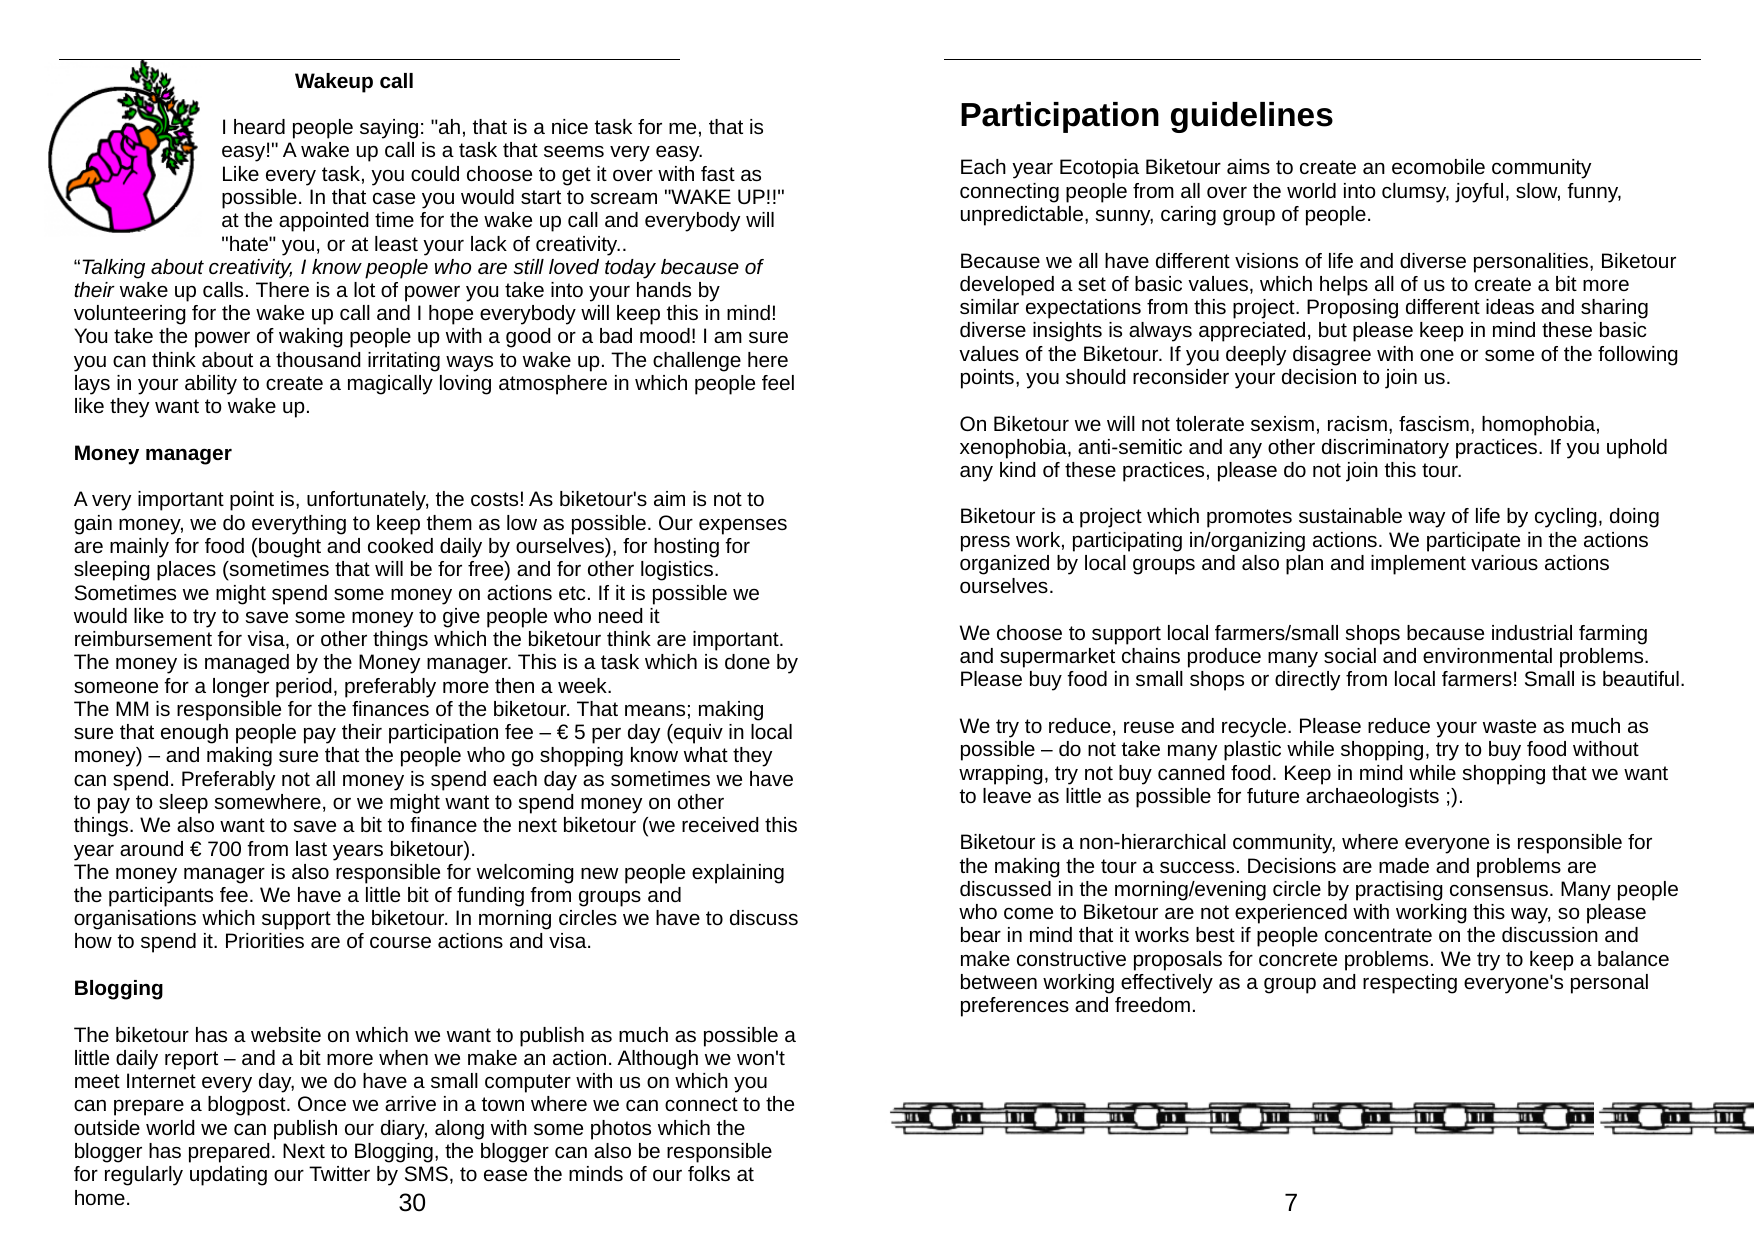

Wakeup call
		I heard people saying: "ah, that is a nice task for me, that is
		easy!" A wake up call is a task that seems very easy.
		Like every task, you could choose to get it over with fast as
		possible. In that case you would start to scream "WAKE UP!!"
		at the appointed time for the wake up call and everybody will
		"hate" you, or at least your lack of creativity..
“Talking about creativity, I know people who are still loved today because of their wake up calls. There is a lot of power you take into your hands by
volunteering for the wake up call and I hope everybody will keep this in mind! You take the power of waking people up with a good or a bad mood! I am sure you can think about a thousand irritating ways to wake up. The challenge here lays in your ability to create a magically loving atmosphere in which people feel like they want to wake up.
Money manager
A very important point is, unfortunately, the costs! As biketour's aim is not to gain money, we do everything to keep them as low as possible. Our expenses are mainly for food (bought and cooked daily by ourselves), for hosting for sleeping places (sometimes that will be for free) and for other logistics.
Sometimes we might spend some money on actions etc. If it is possible we would like to try to save some money to give people who need it reimbursement for visa, or other things which the biketour think are important.
The money is managed by the Money manager. This is a task which is done by someone for a longer period, preferably more then a week.
The MM is responsible for the finances of the biketour. That means; making sure that enough people pay their participation fee – € 5 per day (equiv in local money) – and making sure that the people who go shopping know what they can spend. Preferably not all money is spend each day as sometimes we have to pay to sleep somewhere, or we might want to spend money on other
things. We also want to save a bit to finance the next biketour (we received this year around € 700 from last years biketour).
The money manager is also responsible for welcoming new people explaining the participants fee. We have a little bit of funding from groups and organisations which support the biketour. In morning circles we have to discuss how to spend it. Priorities are of course actions and visa.
Blogging
The biketour has a website on which we want to publish as much as possible a little daily report – and a bit more when we make an action. Although we won't meet Internet every day, we do have a small computer with us on which you can prepare a blogpost. Once we arrive in a town where we can connect to the
outside world we can publish our diary, along with some photos which the blogger has prepared. Next to Blogging, the blogger can also be responsible for regularly updating our Twitter by SMS, to ease the minds of our folks at home.
Participation guidelines
Each year Ecotopia Biketour aims to create an ecomobile community connecting people from all over the world into clumsy, joyful, slow, funny, unpredictable, sunny, caring group of people.
Because we all have different visions of life and diverse personalities, Biketour developed a set of basic values, which helps all of us to create a bit more similar expectations from this project. Proposing different ideas and sharing diverse insights is always appreciated, but please keep in mind these basic values of the Biketour. If you deeply disagree with one or some of the following points, you should reconsider your decision to join us.
On Biketour we will not tolerate sexism, racism, fascism, homophobia, xenophobia, anti-semitic and any other discriminatory practices. If you uphold any kind of these practices, please do not join this tour.
Biketour is a project which promotes sustainable way of life by cycling, doing press work, participating in/organizing actions. We participate in the actions organized by local groups and also plan and implement various actions ourselves.
We choose to support local farmers/small shops because industrial farming and supermarket chains produce many social and environmental problems. Please buy food in small shops or directly from local farmers! Small is beautiful.
We try to reduce, reuse and recycle. Please reduce your waste as much as possible – do not take many plastic while shopping, try to buy food without wrapping, try not buy canned food. Keep in mind while shopping that we want to leave as little as possible for future archaeologists ;).
Biketour is a non-hierarchical community, where everyone is responsible for the making the tour a success. Decisions are made and problems are discussed in the morning/evening circle by practising consensus. Many people who come to Biketour are not experienced with working this way, so please bear in mind that it works best if people concentrate on the discussion and make constructive proposals for concrete problems. We try to keep a balance between working effectively as a group and respecting everyone's personal preferences and freedom.
30
7